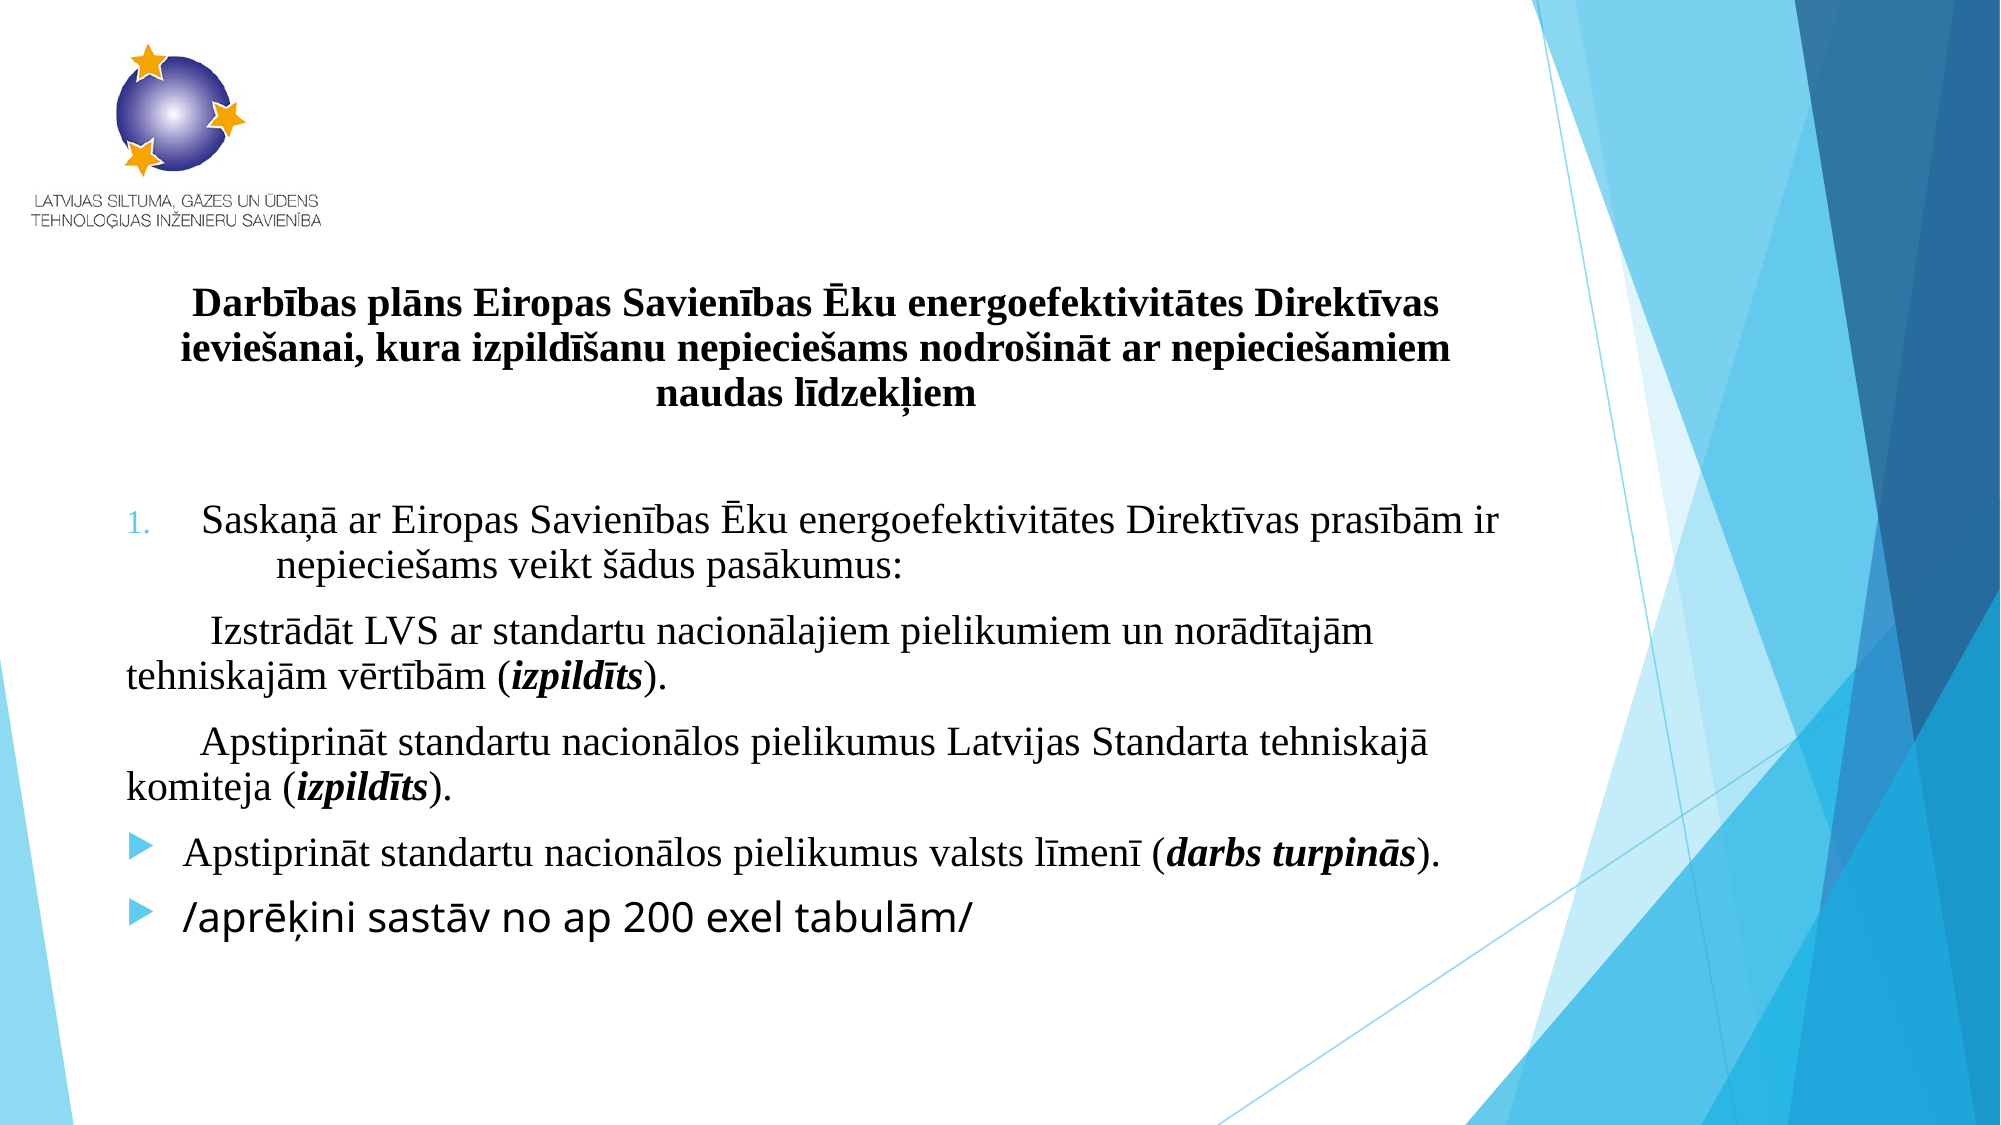

# Darbības plāns Eiropas Savienības Ēku energoefektivitātes Direktīvas ieviešanai, kura izpildīšanu nepieciešams nodrošināt ar nepieciešamiem naudas līdzekļiem
Saskaņā ar Eiropas Savienības Ēku energoefektivitātes Direktīvas prasībām ir nepieciešams veikt šādus pasākumus:
 Izstrādāt LVS ar standartu nacionālajiem pielikumiem un norādītajām tehniskajām vērtībām (izpildīts).
 Apstiprināt standartu nacionālos pielikumus Latvijas Standarta tehniskajā komiteja (izpildīts).
Apstiprināt standartu nacionālos pielikumus valsts līmenī (darbs turpinās).
/aprēķini sastāv no ap 200 exel tabulām/